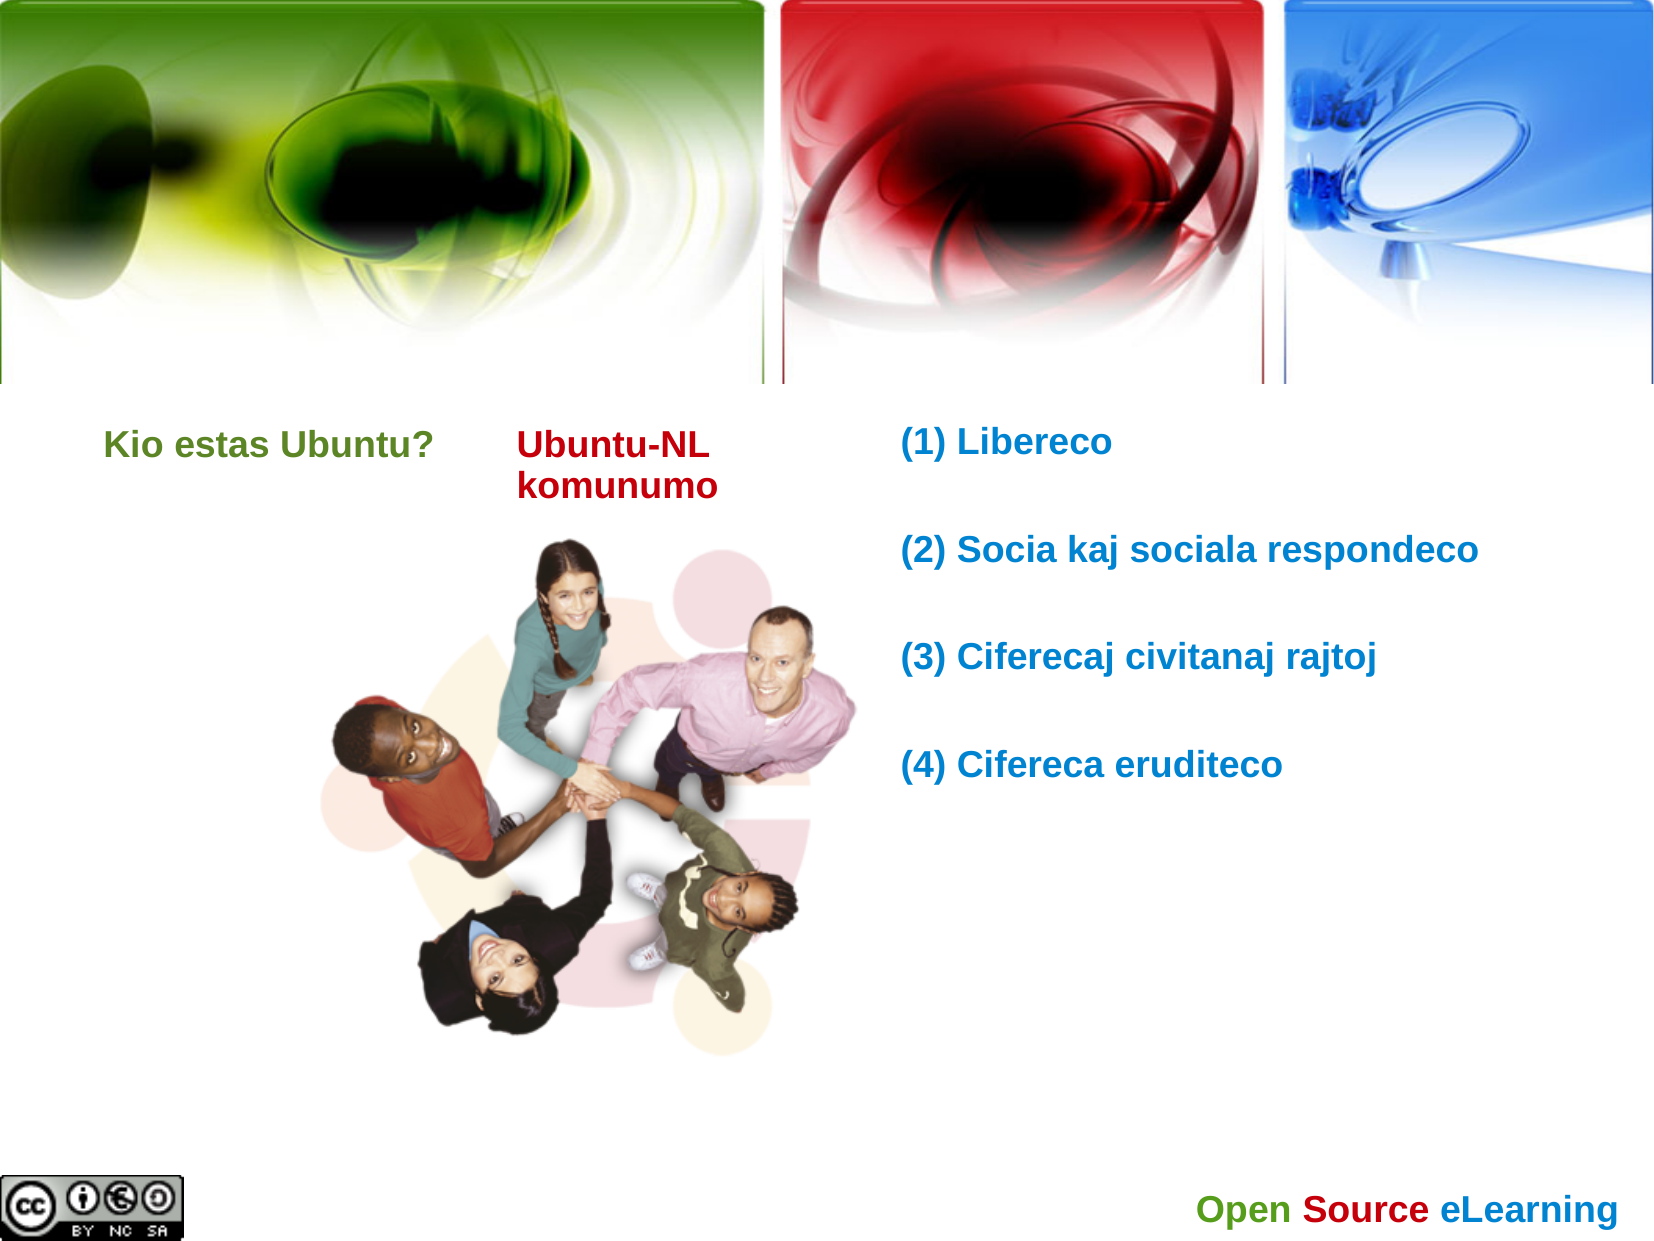

(1) Libereco
(2) Socia kaj sociala respondeco
(3) Ciferecaj civitanaj rajtoj
(4) Cifereca eruditeco
Kio estas Ubuntu?
Ubuntu-NL komunumo
Open Source eLearning